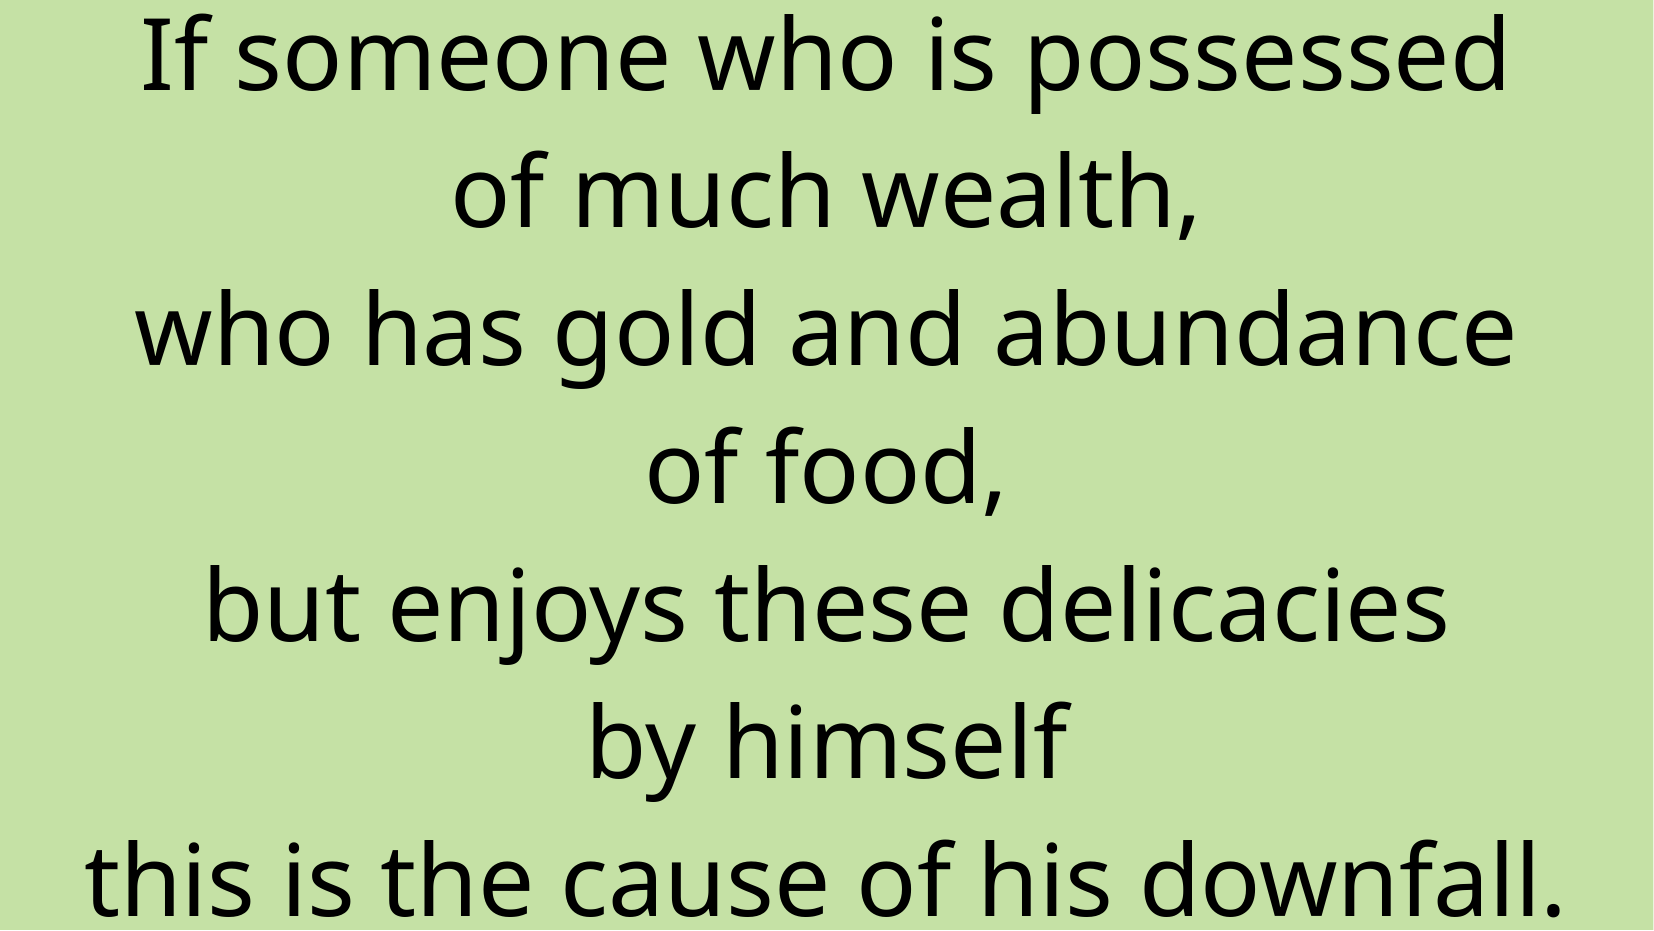

# If someone who is possessed
of much wealth,
who has gold and abundance
of food,
but enjoys these delicacies
by himself
this is the cause of his downfall.